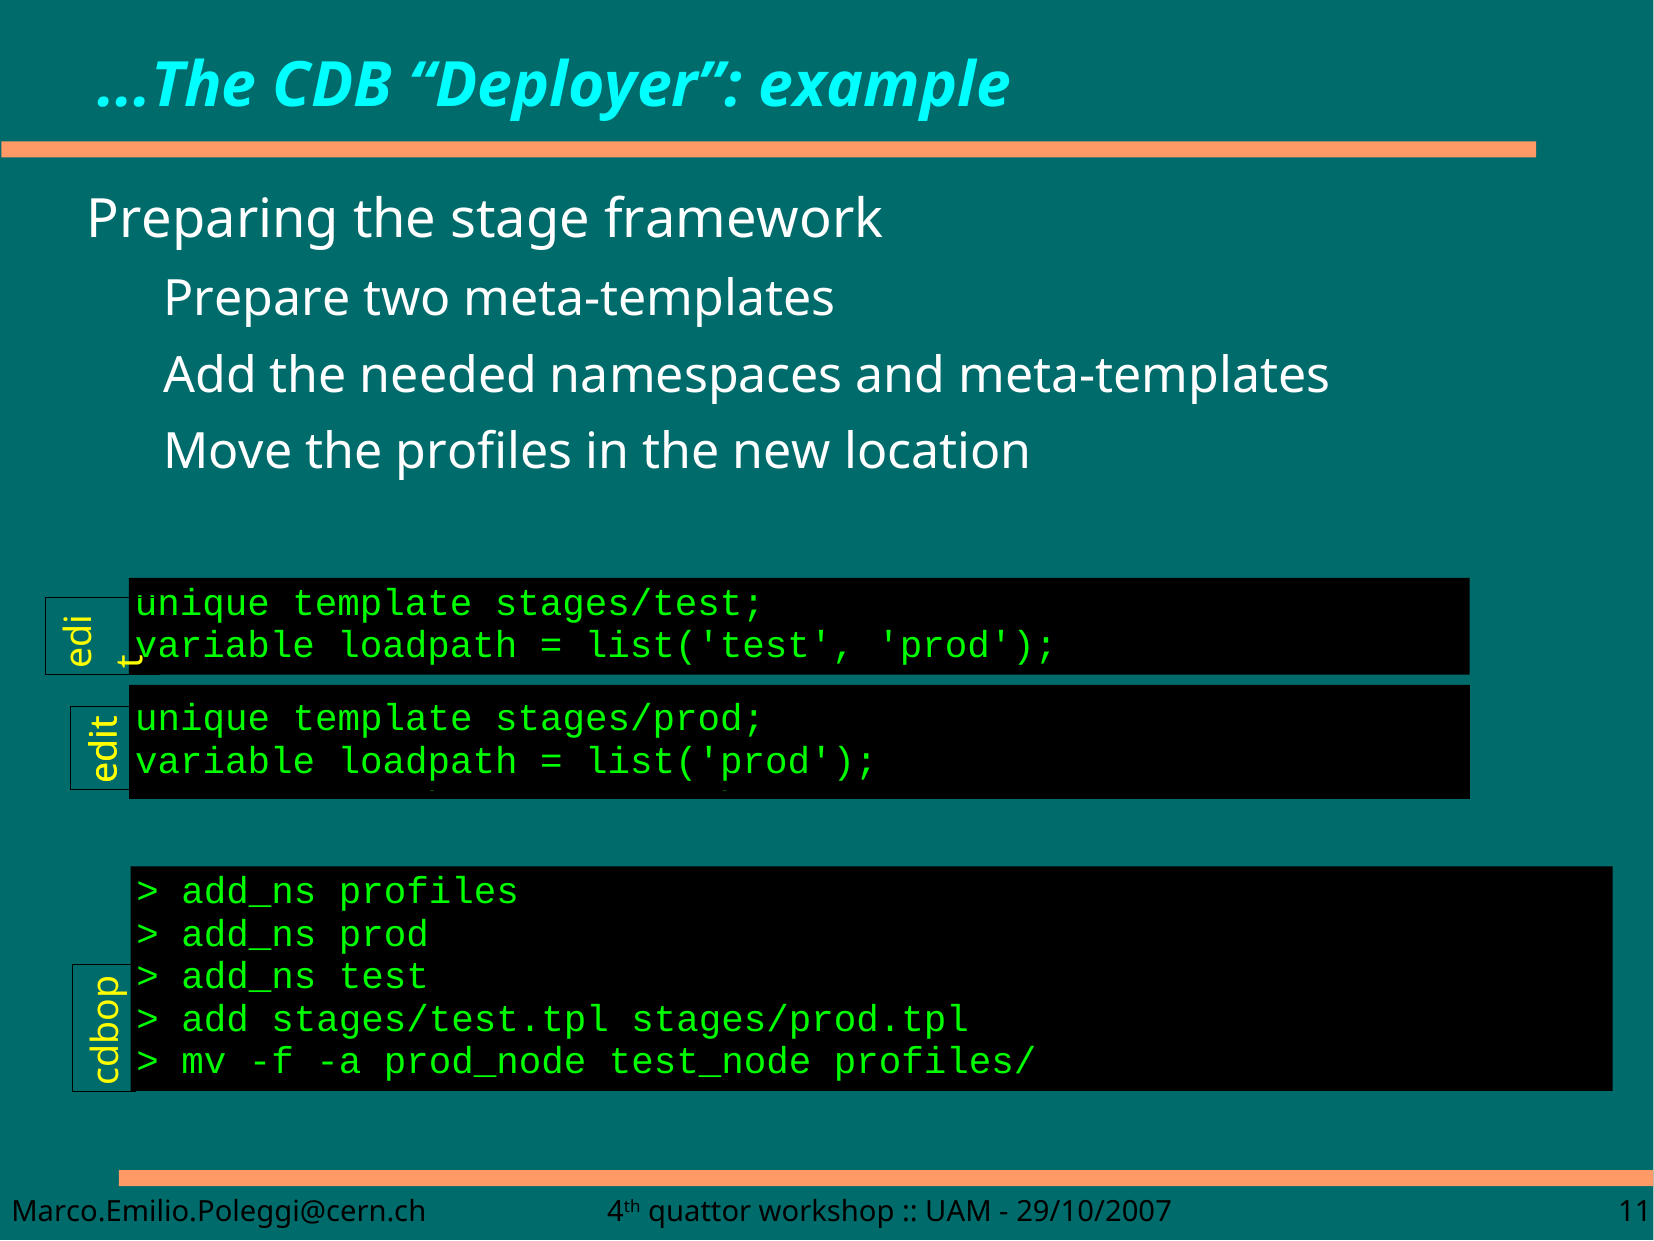

# ...The CDB “Deployer”: example
Preparing the stage framework
Prepare two meta-templates
Add the needed namespaces and meta-templates
Move the profiles in the new location
unique template stages/test;
variable loadpath = list('test', 'prod');
edit
unique template stages/prod;
variable loadpath = list('prod');
unique template stages/prod;
variable loadpath = list('prod');
unique template stages/prod;
variable loadpath = list('prod');
edit
edit
> add_ns profiles
> add_ns prod
> add_ns test
> add stages/test.tpl stages/prod.tpl
> mv -f -a prod_node test_node profiles/
cdbop